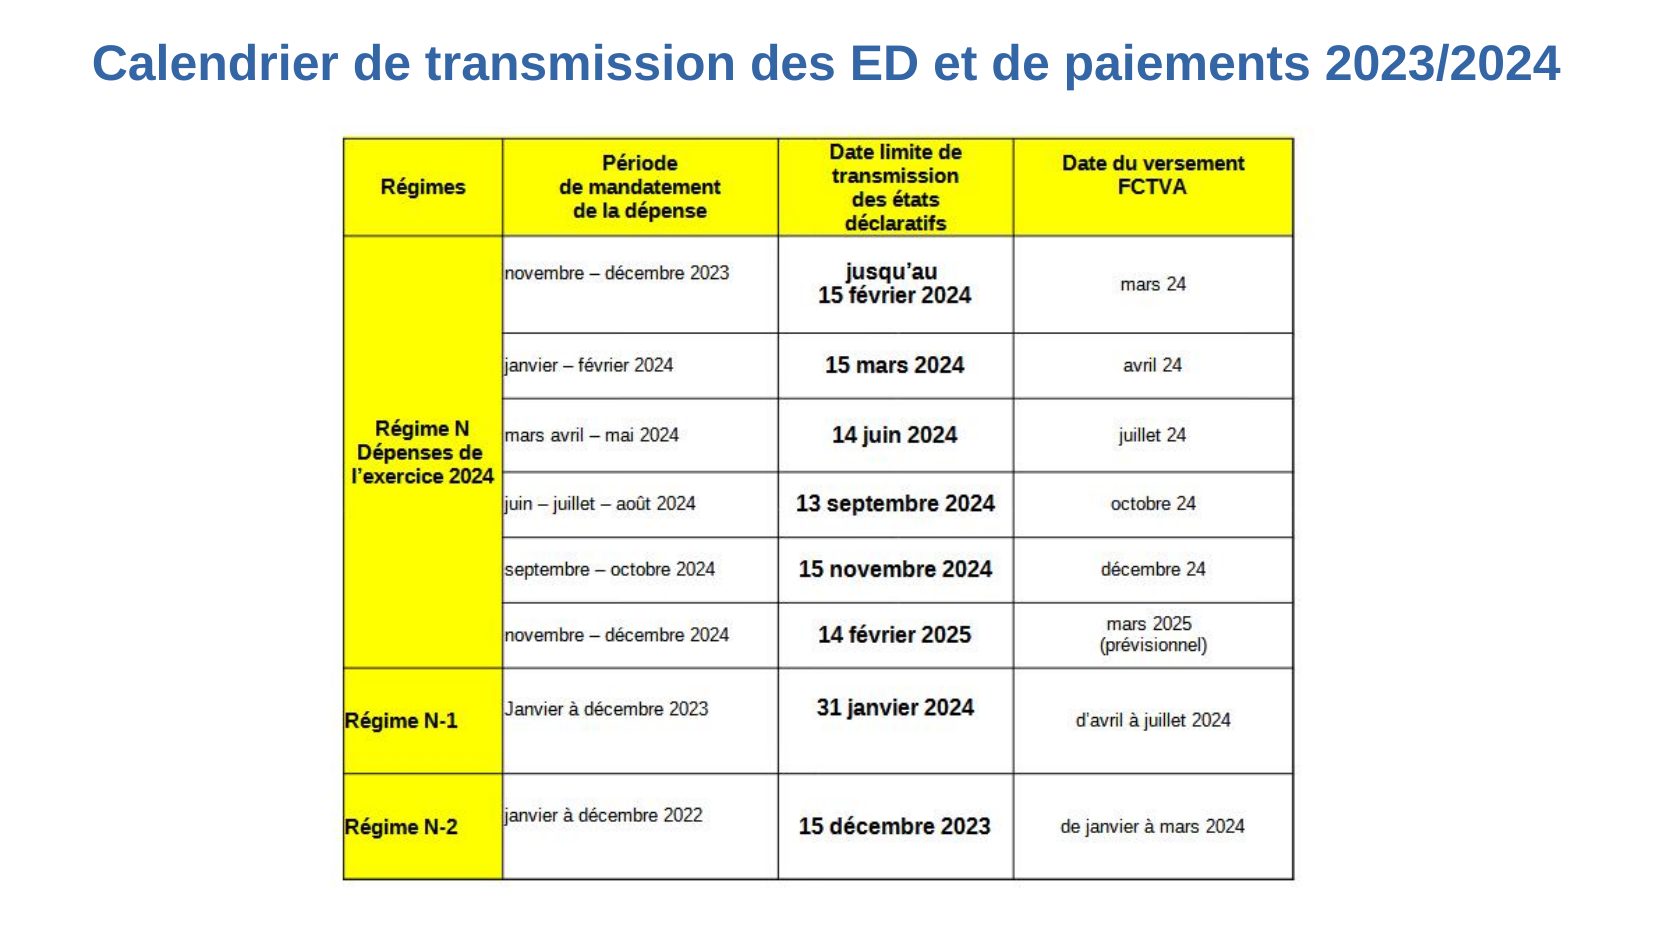

# Calendrier de transmission des ED et de paiements 2023/2024